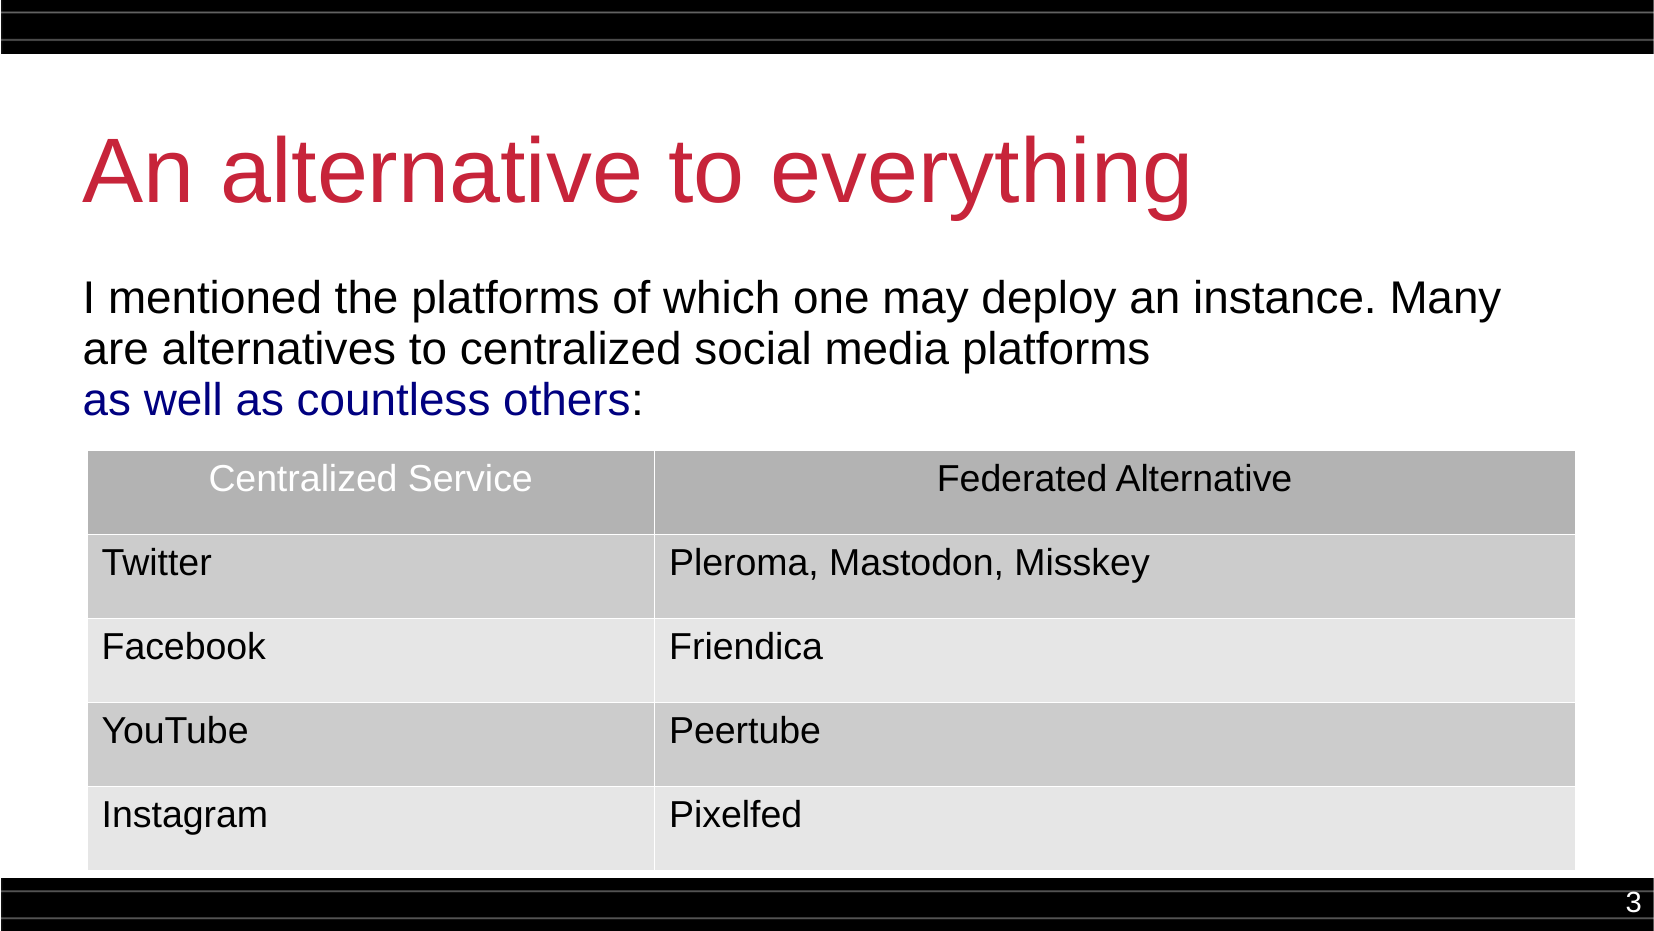

# An alternative to everything
I mentioned the platforms of which one may deploy an instance. Many are alternatives to centralized social media platforms as well as countless others:
| Centralized Service | Federated Alternative |
| --- | --- |
| Twitter | Pleroma, Mastodon, Misskey |
| Facebook | Friendica |
| YouTube | Peertube |
| Instagram | Pixelfed |